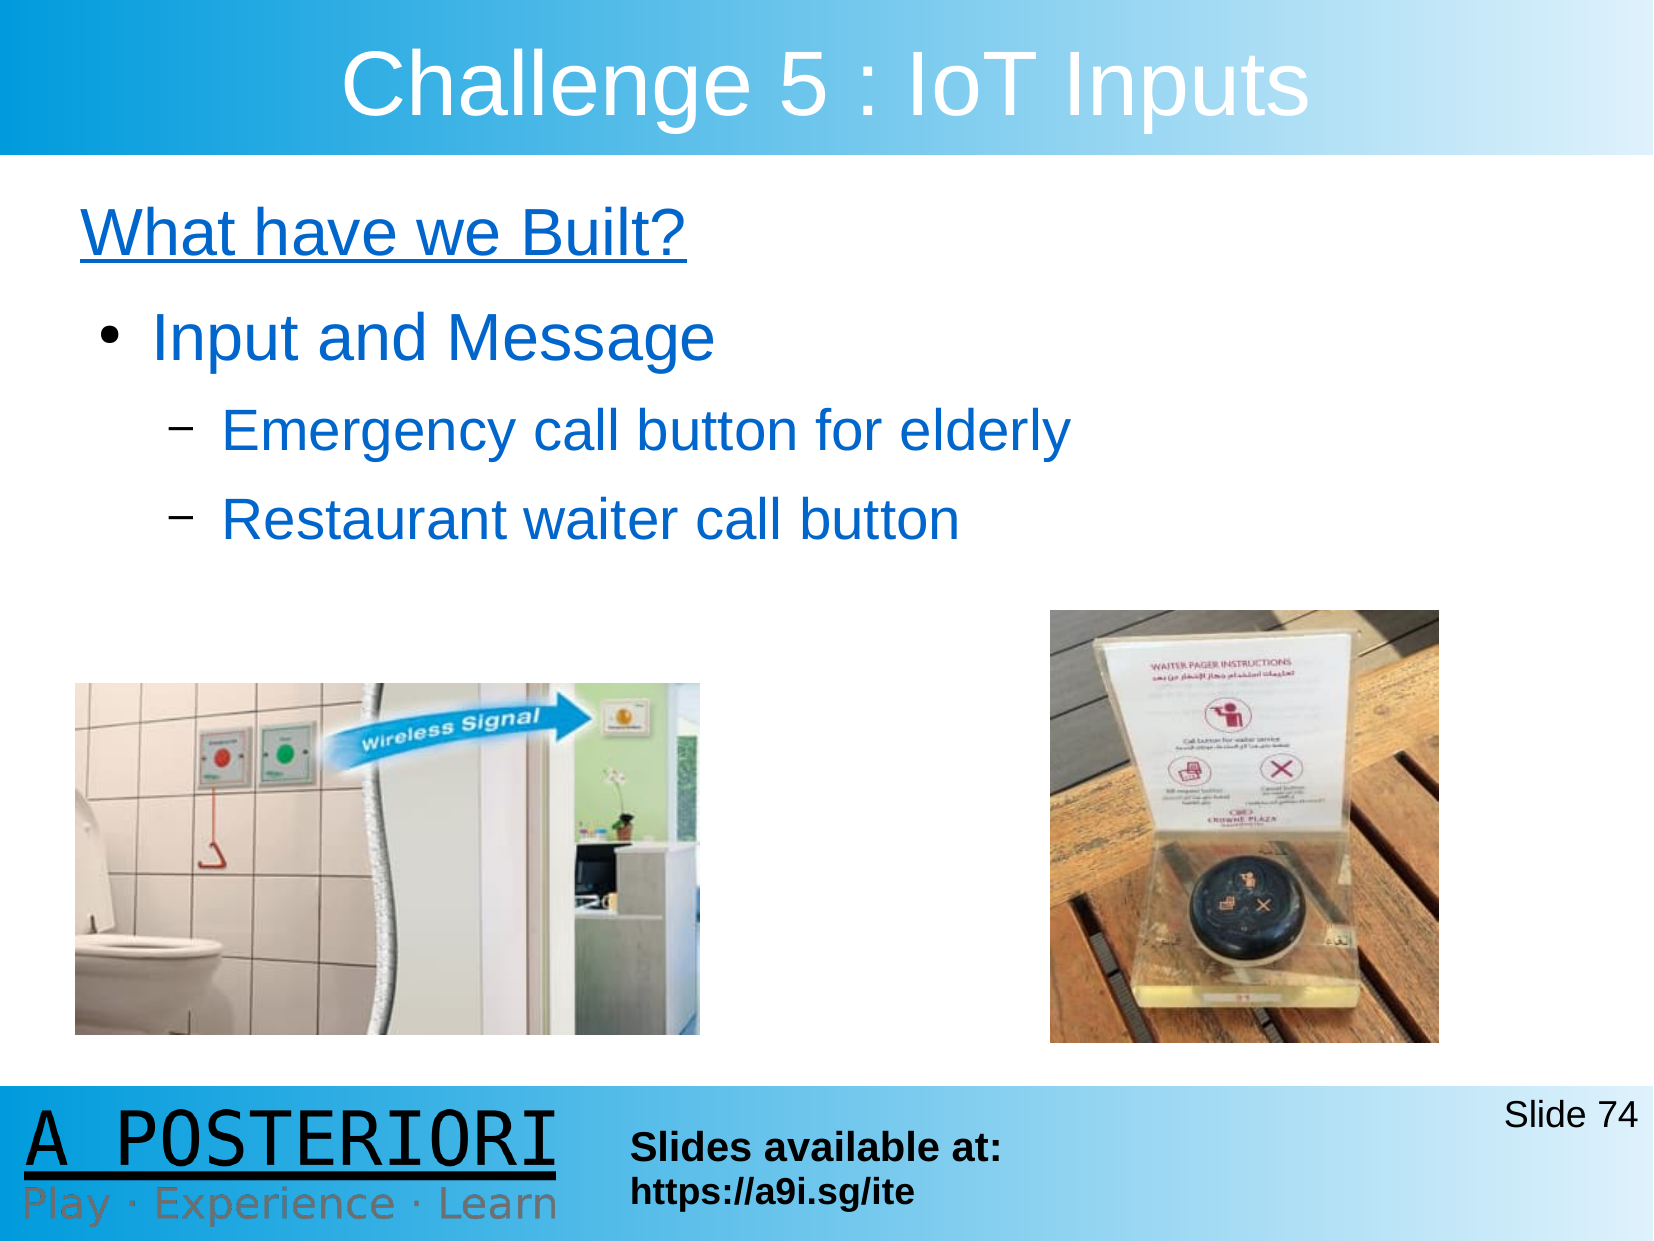

# Challenge 5 : IoT Inputs
What have we Built?
Input and Message
Emergency call button for elderly
Restaurant waiter call button